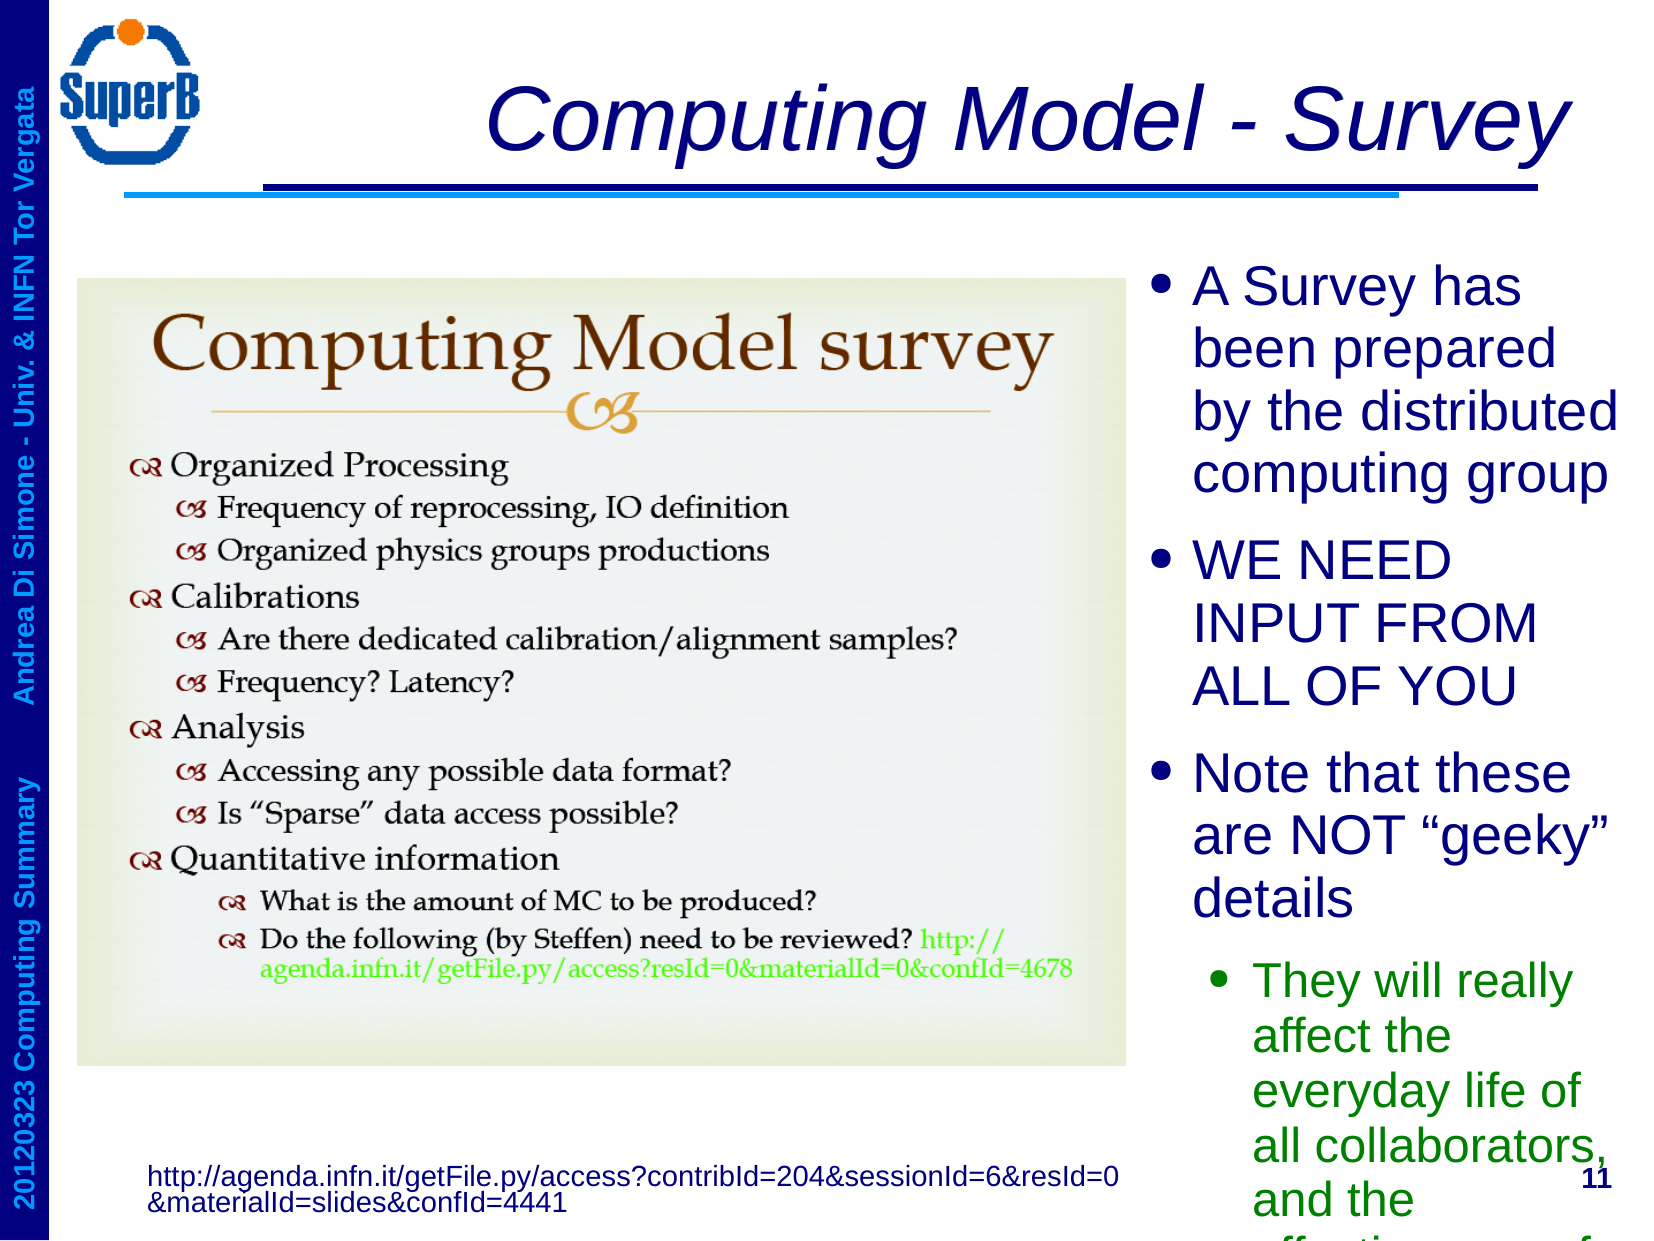

# Computing Model - Survey
A Survey has been prepared by the distributed computing group
WE NEED INPUT FROM ALL OF YOU
Note that these are NOT “geeky” details
They will really affect the everyday life of all collaborators, and the effectiveness of the collaboration as a whole
Andrea Di Simone - Univ. & INFN Tor Vergata
20120323 Computing Summary
http://agenda.infn.it/getFile.py/access?contribId=204&sessionId=6&resId=0&materialId=slides&confId=4441
11